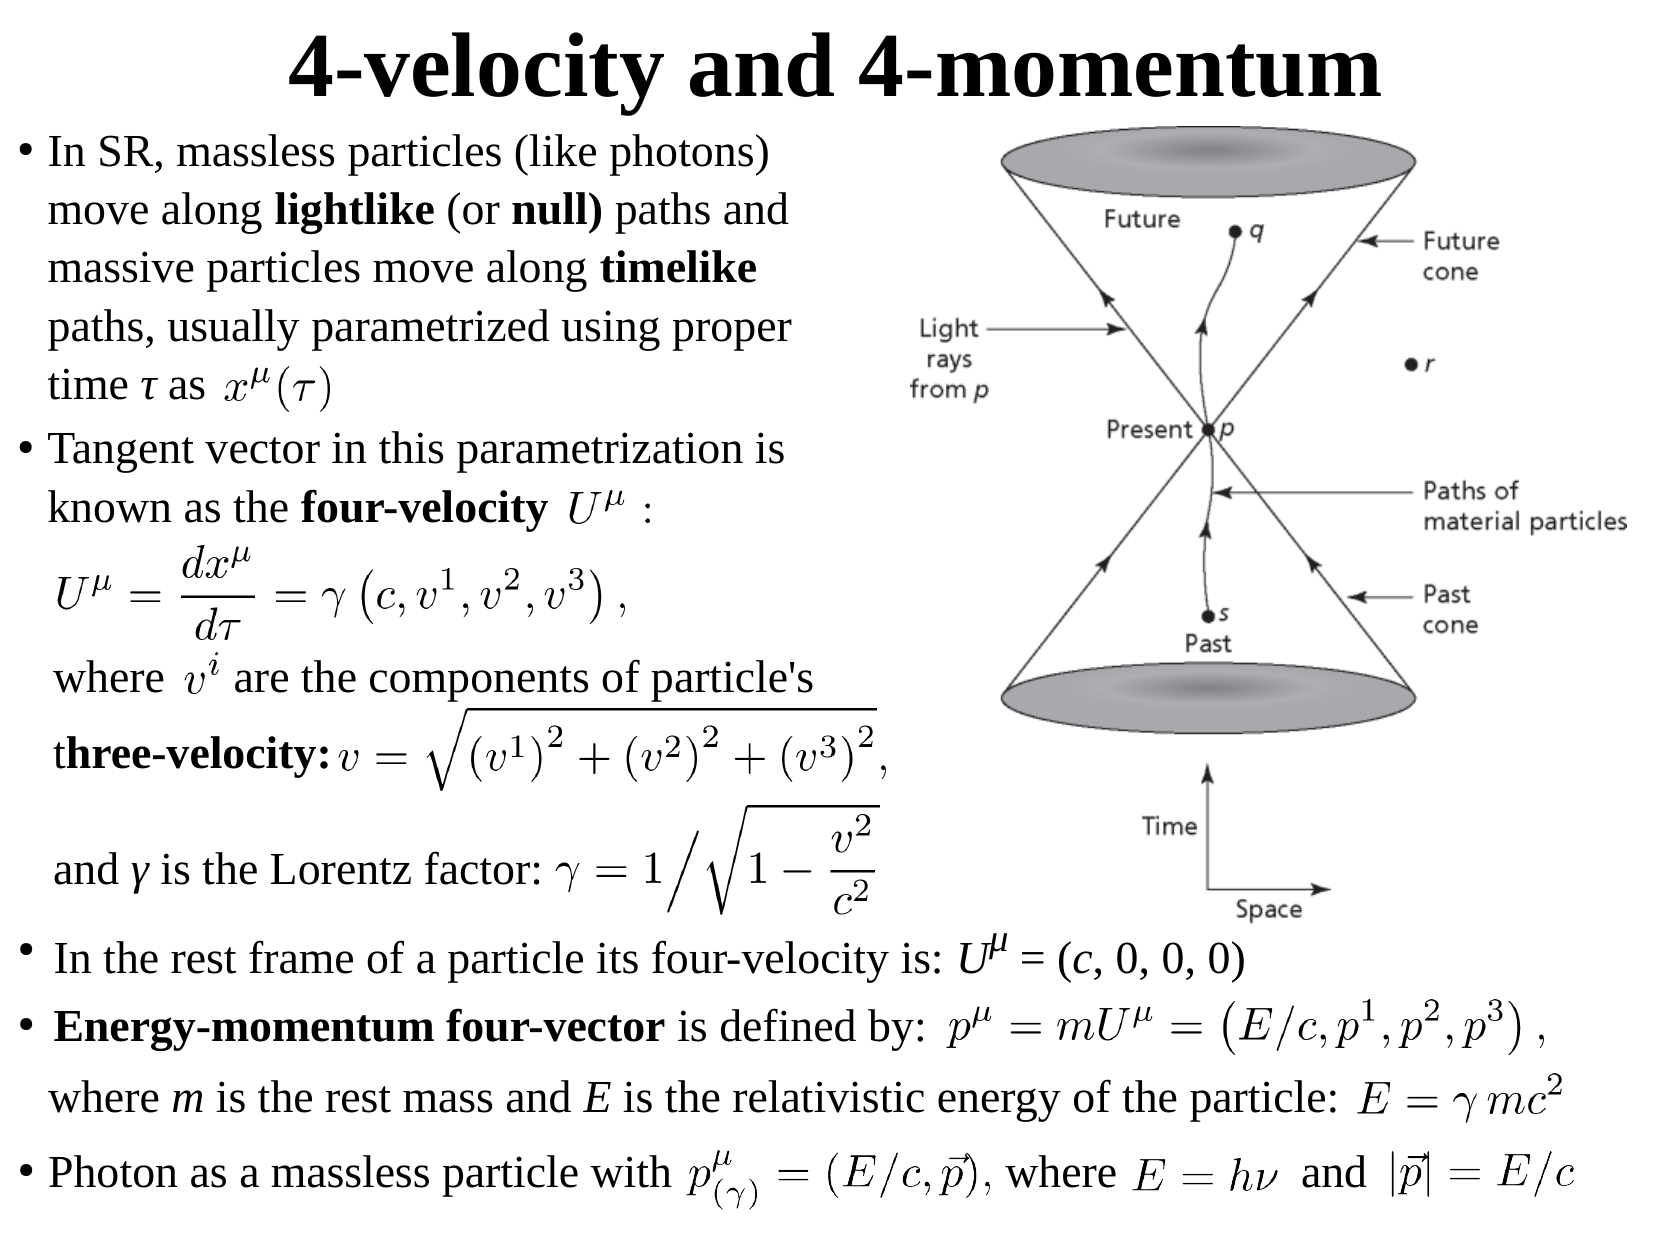

4-velocity and 4-momentum
# In SR, massless particles (like photons) move along lightlike (or null) paths and massive particles move along timelike paths, usually parametrized using proper time τ as
Tangent vector in this parametrization is known as the four-velocity
where are the components of particle's three-velocity:
and γ is the Lorentz factor:
In the rest frame of a particle its four-velocity is: Uμ = (c, 0, 0, 0)
Energy-momentum four-vector is defined by:
where m is the rest mass and E is the relativistic energy of the particle:
Photon as a massless particle with where and